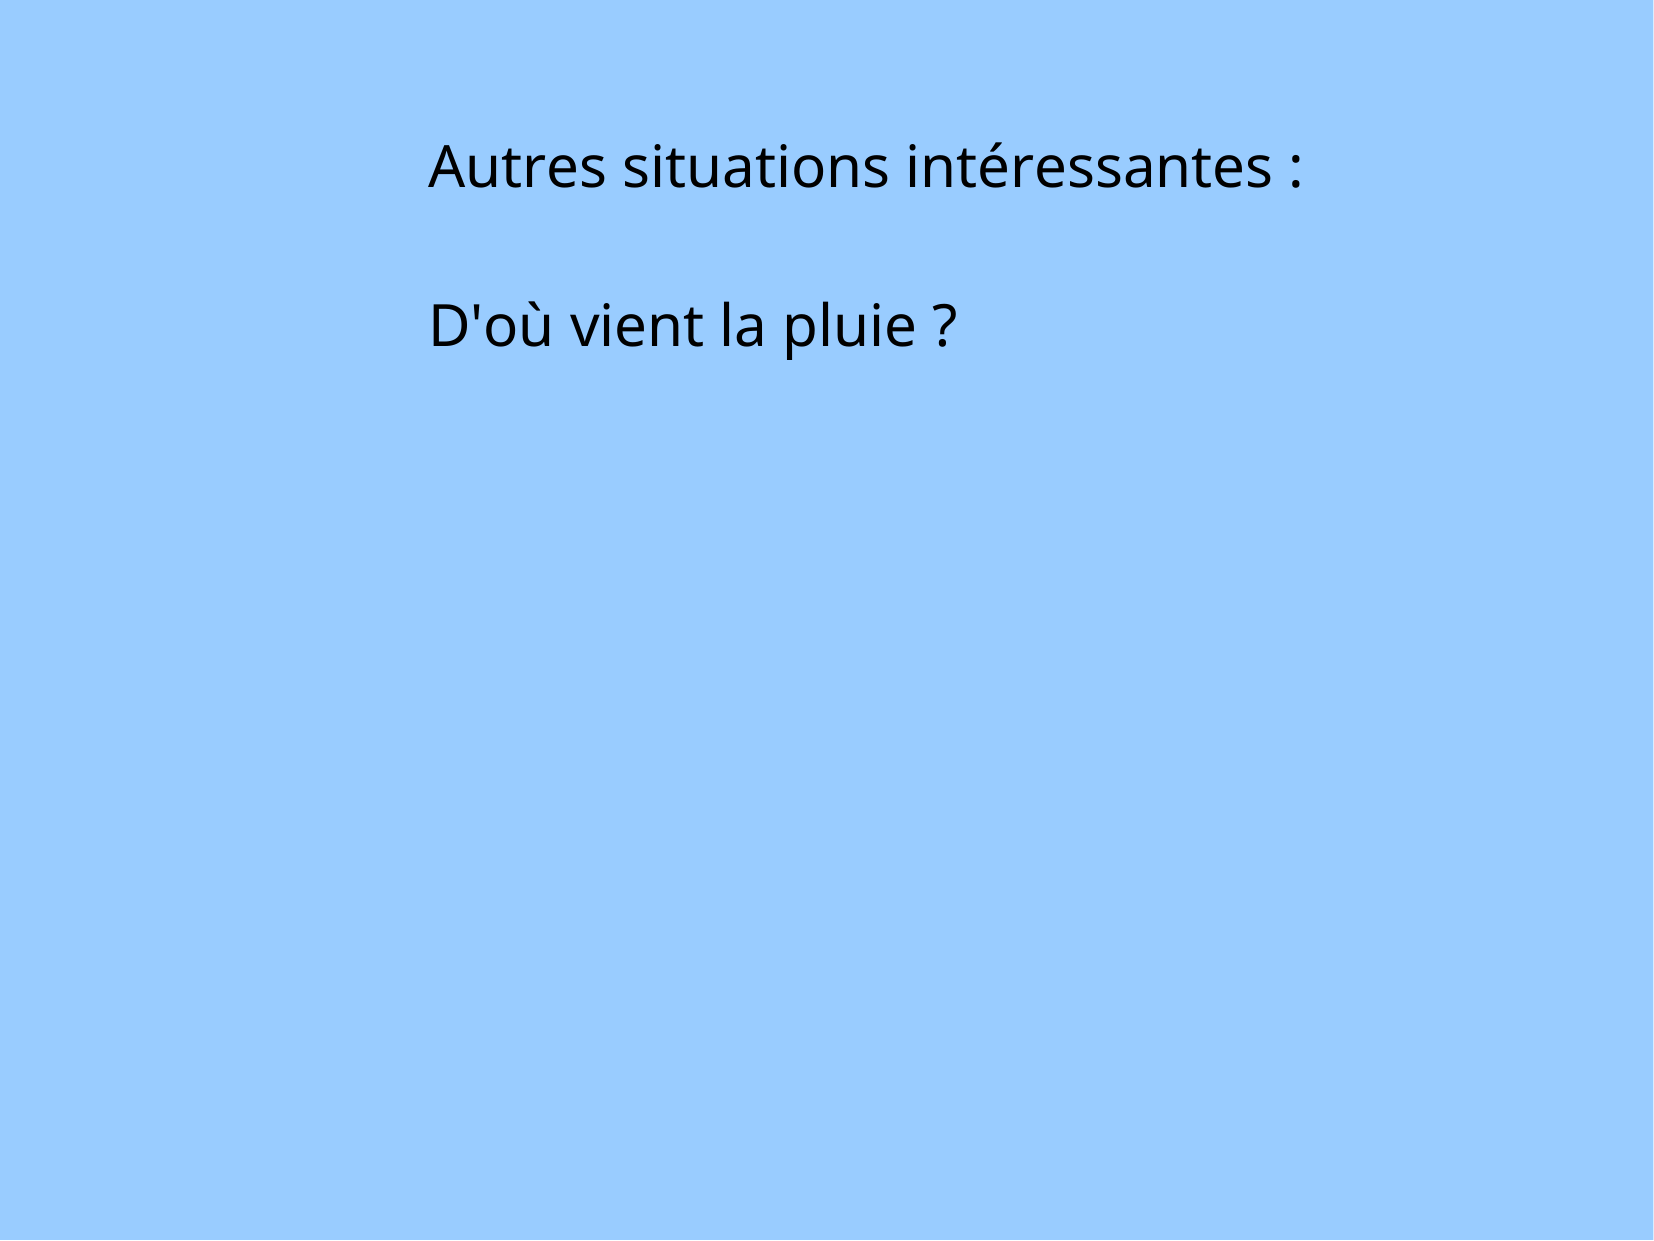

Autres situations intéressantes :
D'où vient la pluie ?